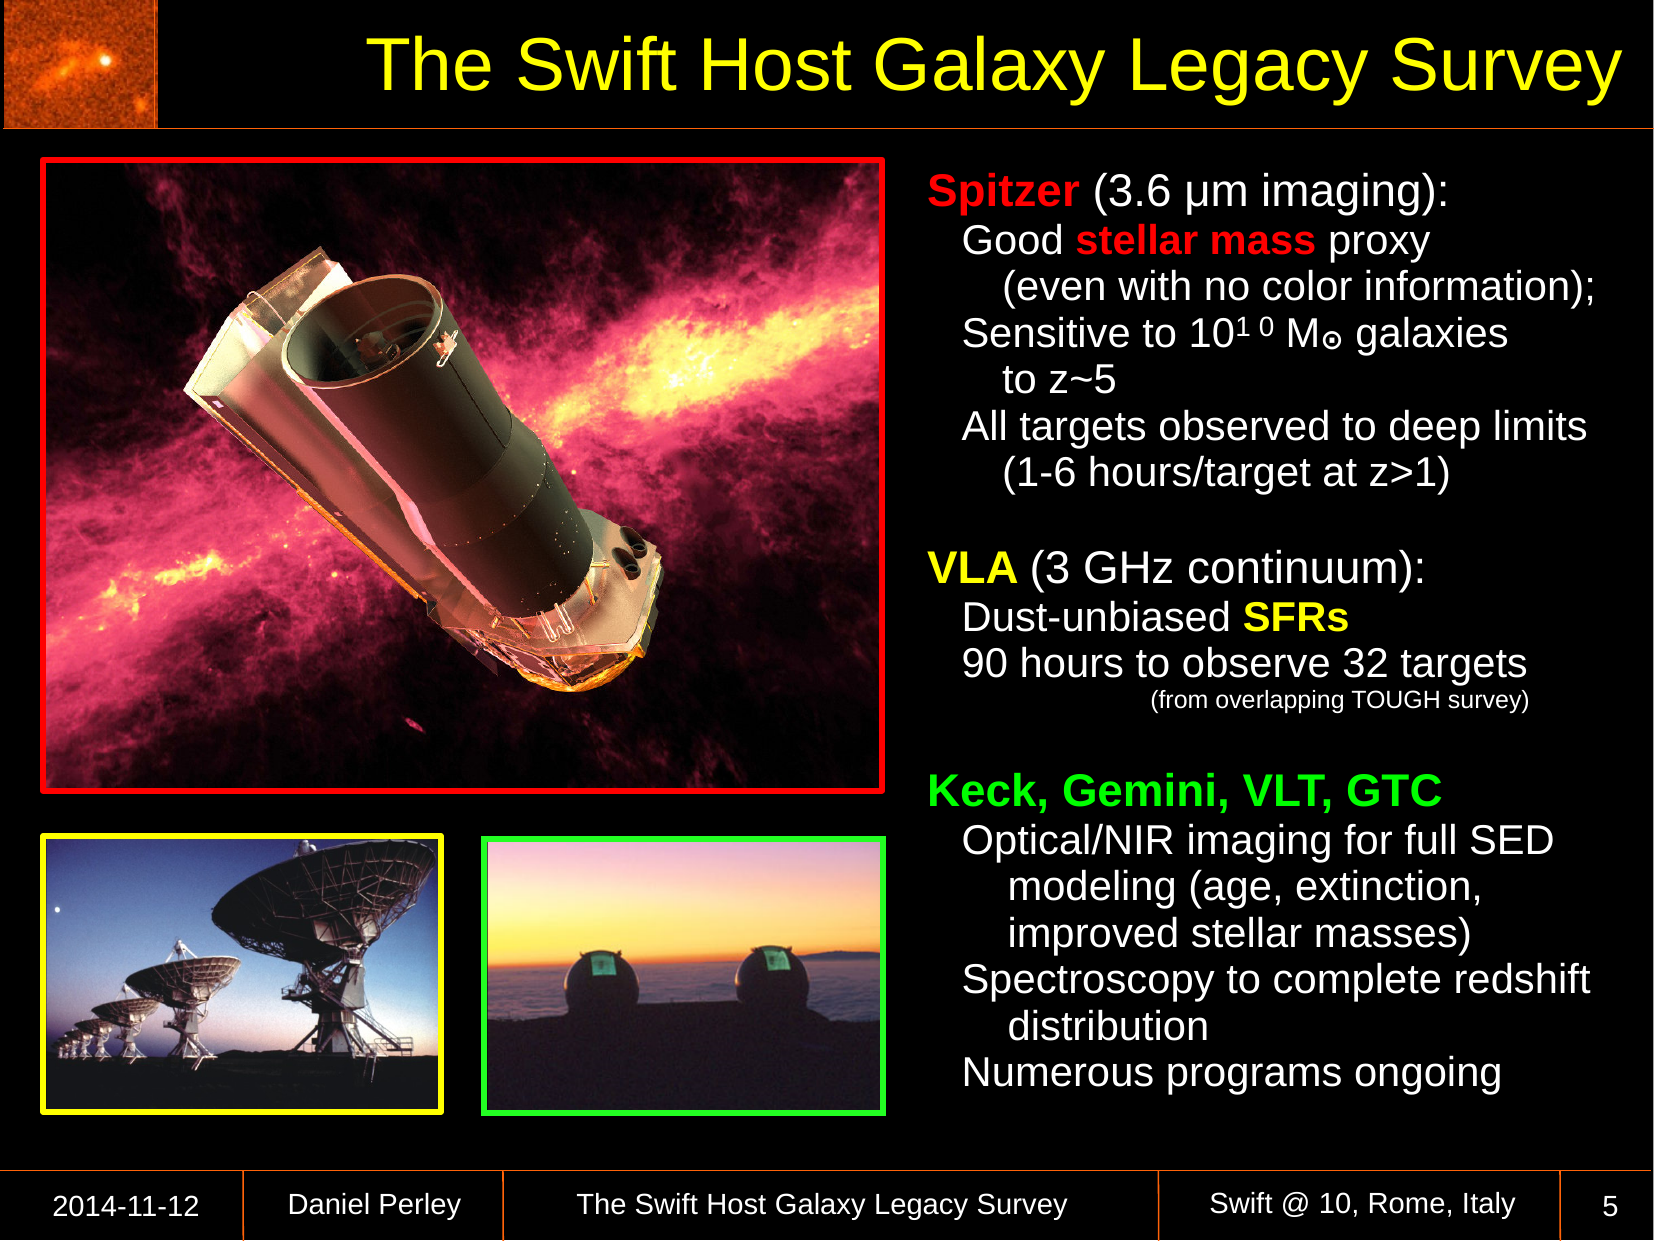

# The Swift Host Galaxy Legacy Survey
Spitzer (3.6 μm imaging):
 Good stellar mass proxy
	(even with no color information); Sensitive to 101 0 M⊙ galaxies
	to z~5
 All targets observed to deep limits
	(1-6 hours/target at z>1)
VLA (3 GHz continuum):
 Dust-unbiased SFRs
 90 hours to observe 32 targets
 (from overlapping TOUGH survey)
Keck, Gemini, VLT, GTC
 Optical/NIR imaging for full SED
 modeling (age, extinction,
 improved stellar masses)
 Spectroscopy to complete redshift
 distribution
 Numerous programs ongoing
2014-11-12
5